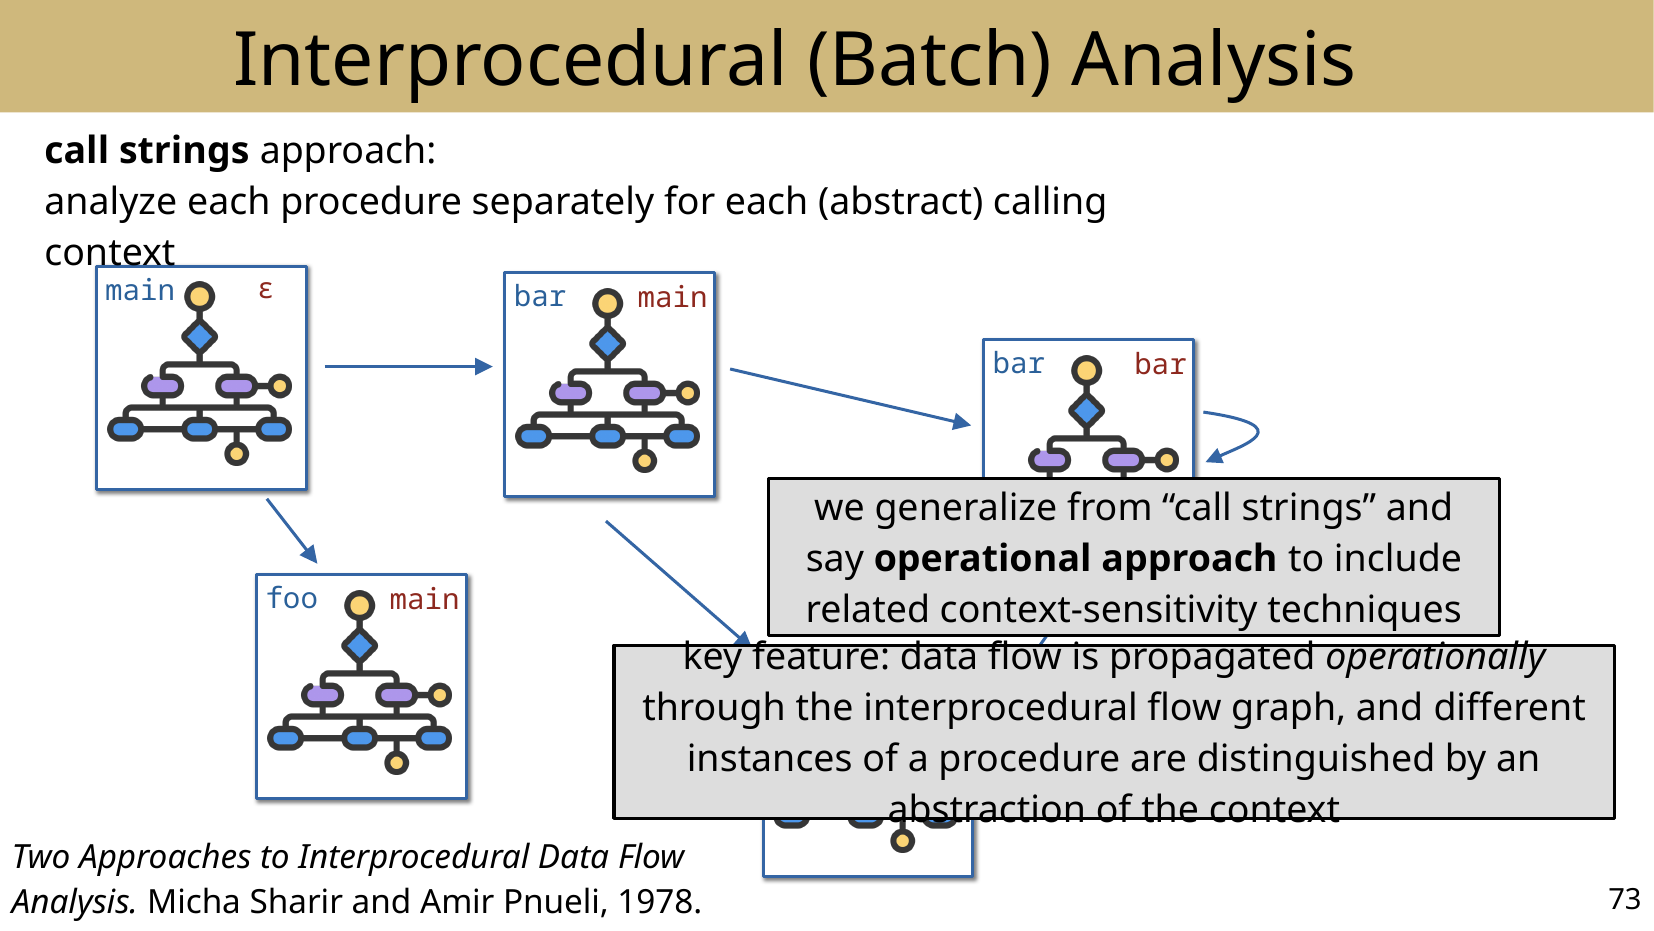

# Interprocedural (Batch) Analysis
call strings approach:
analyze each procedure separately for each (abstract) calling context
ε
main
bar
main
bar
bar
we generalize from “call strings” and say operational approach to include related context-sensitivity techniques
foo
main
key feature: data flow is propagated operationally through the interprocedural flow graph, and different instances of a procedure are distinguished by an abstraction of the context
foo
bar
Two Approaches to Interprocedural Data Flow
Analysis. Micha Sharir and Amir Pnueli, 1978.